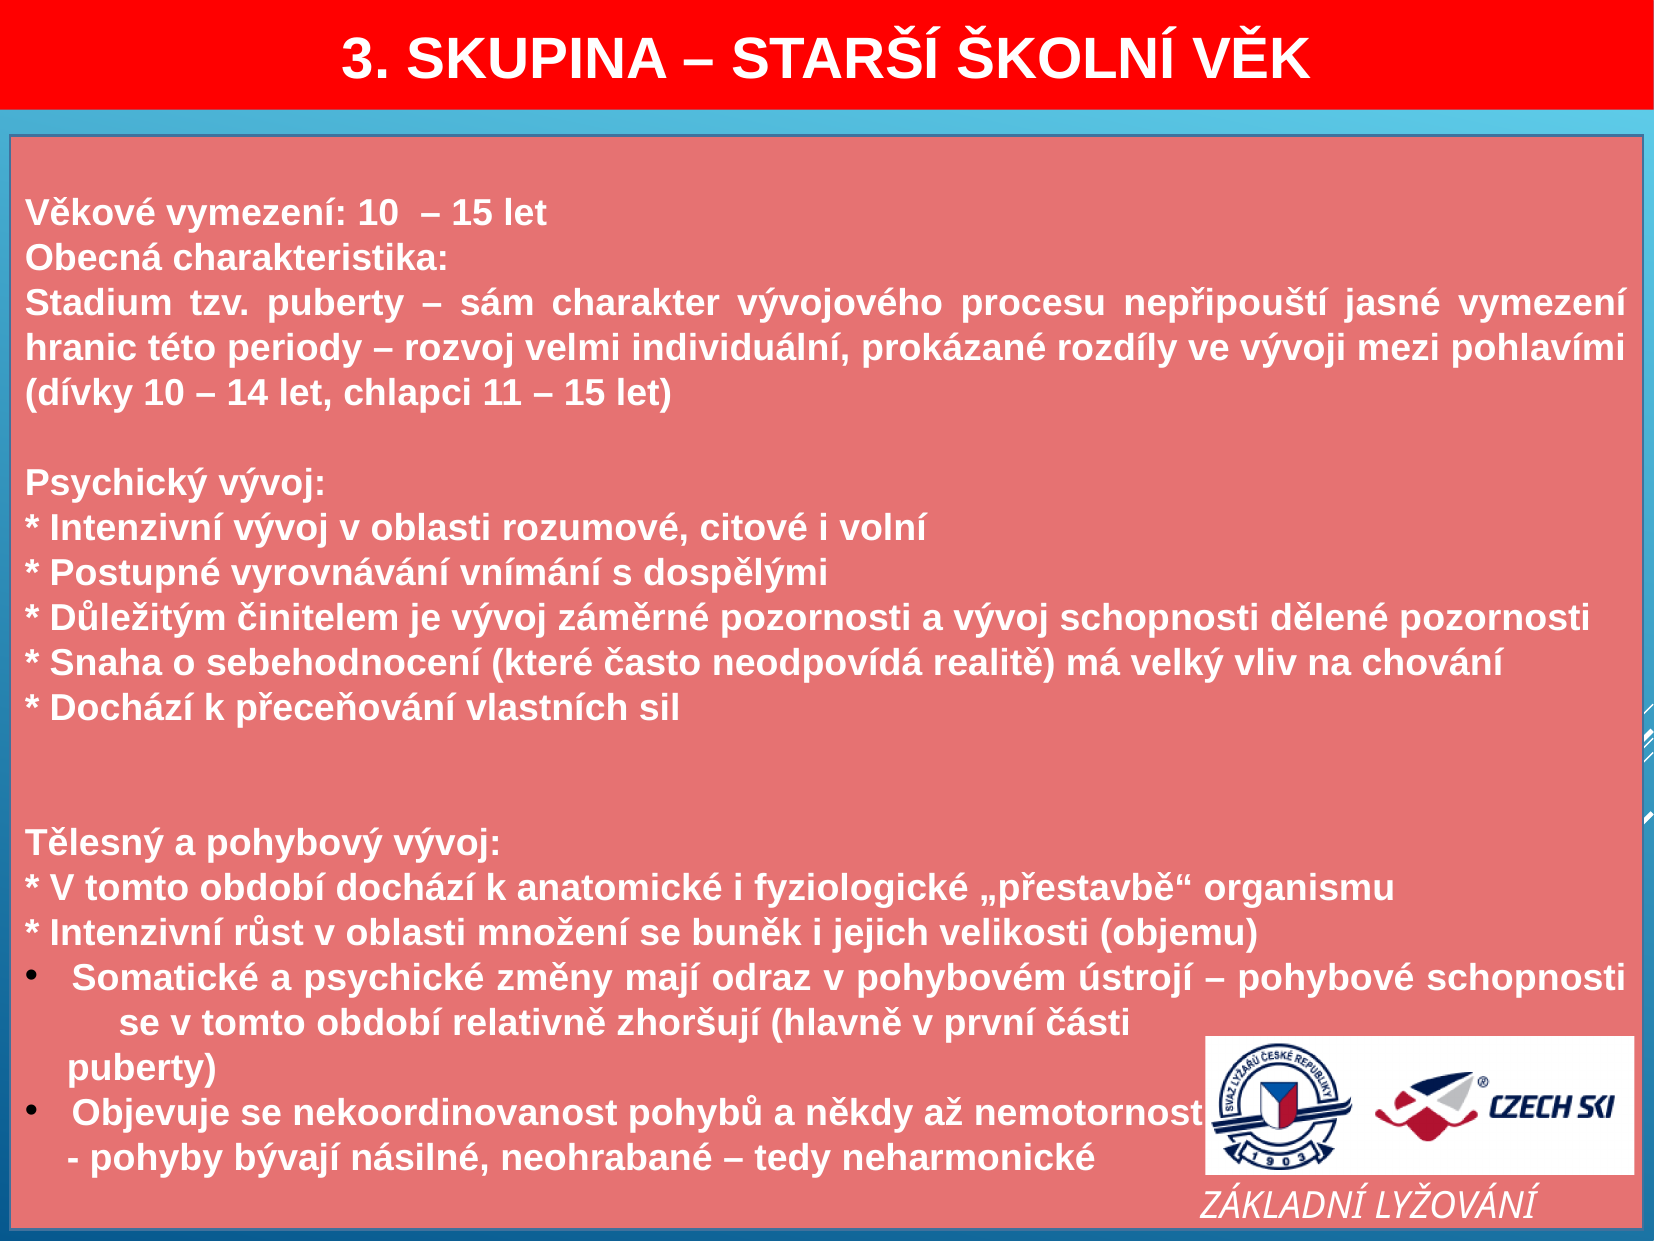

# 3. skupina – starší školní věk
Věkové vymezení: 10 – 15 let
Obecná charakteristika:
Stadium tzv. puberty – sám charakter vývojového procesu nepřipouští jasné vymezení hranic této periody – rozvoj velmi individuální, prokázané rozdíly ve vývoji mezi pohlavími (dívky 10 – 14 let, chlapci 11 – 15 let)
Psychický vývoj:
* Intenzivní vývoj v oblasti rozumové, citové i volní
* Postupné vyrovnávání vnímání s dospělými
* Důležitým činitelem je vývoj záměrné pozornosti a vývoj schopnosti dělené pozornosti
* Snaha o sebehodnocení (které často neodpovídá realitě) má velký vliv na chování
* Dochází k přeceňování vlastních sil
Tělesný a pohybový vývoj:
* V tomto období dochází k anatomické i fyziologické „přestavbě“ organismu
* Intenzivní růst v oblasti množení se buněk i jejich velikosti (objemu)
Somatické a psychické změny mají odraz v pohybovém ústrojí – pohybové schopnosti se v tomto období relativně zhoršují (hlavně v první části
 puberty)
Objevuje se nekoordinovanost pohybů a někdy až nemotornost
 - pohyby bývají násilné, neohrabané – tedy neharmonické
ZÁKLADNÍ LYŽOVÁNÍ